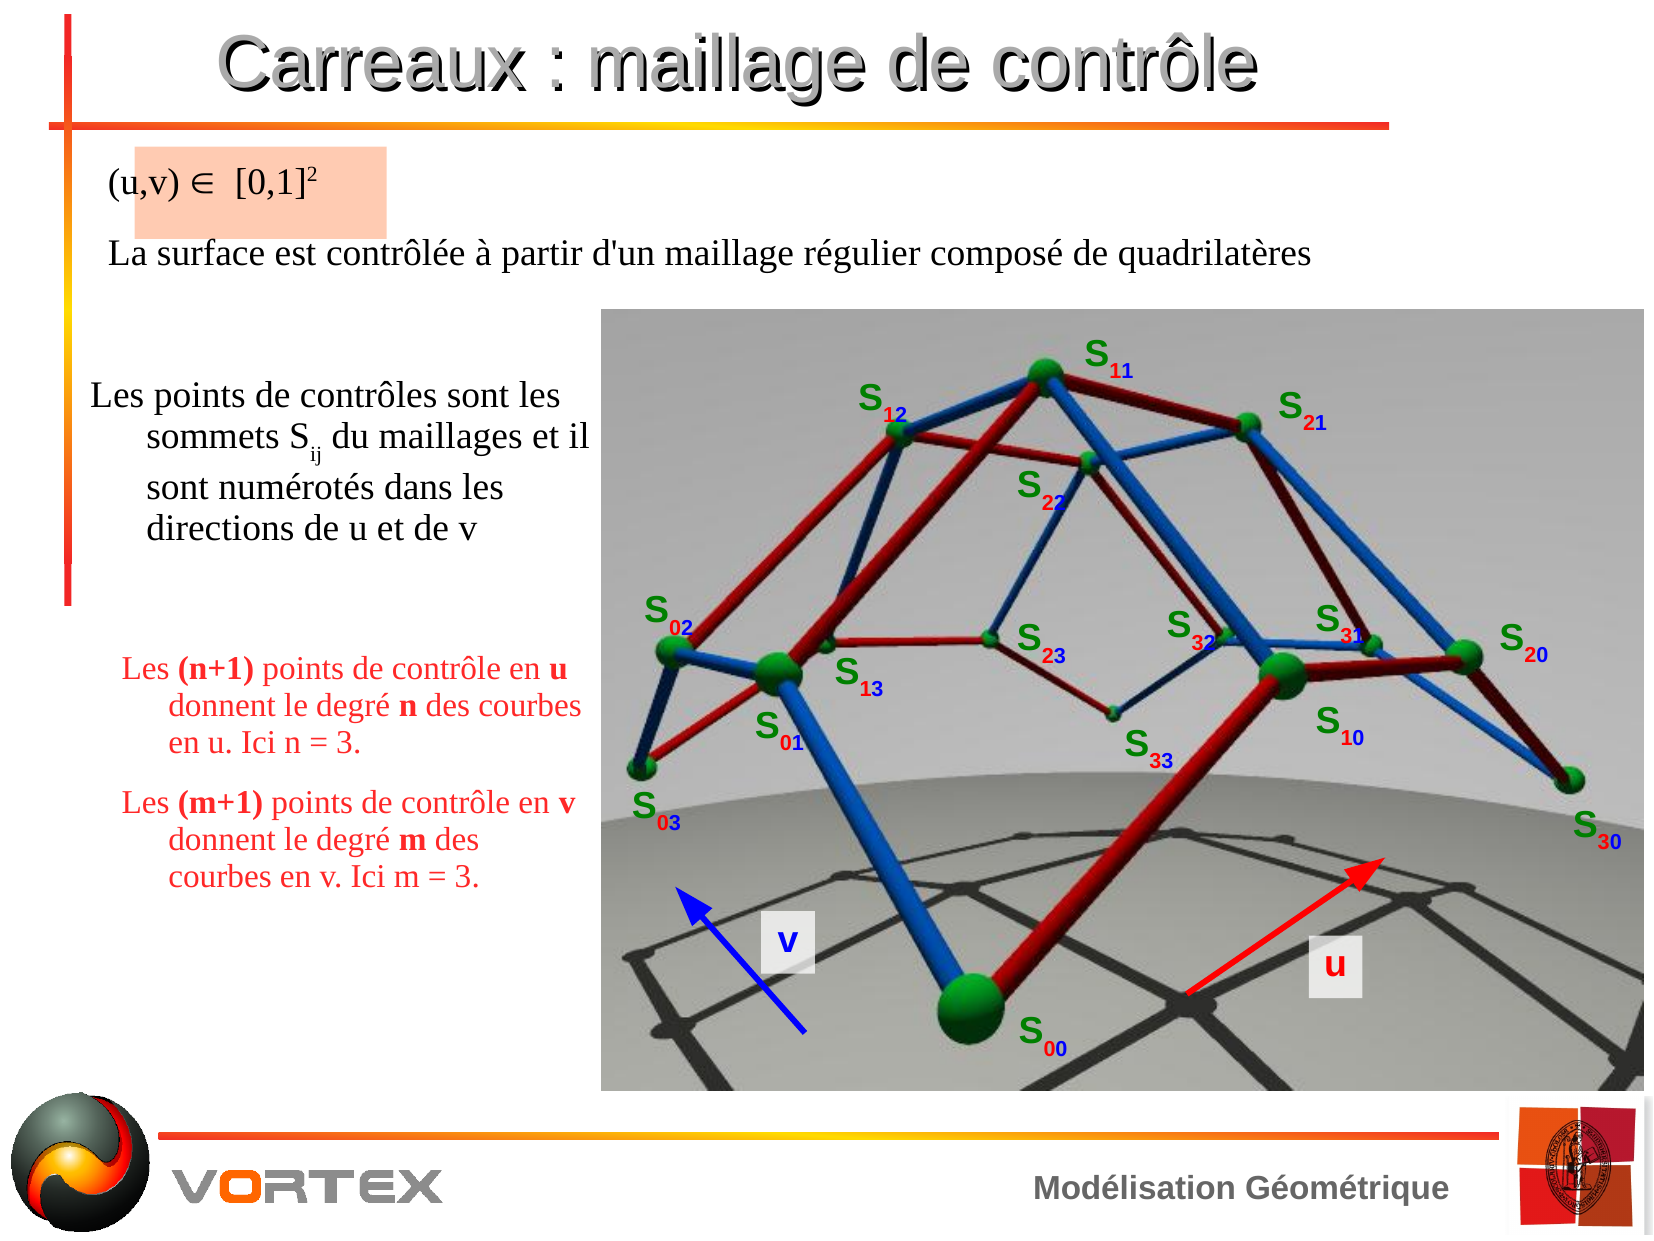

# Carreaux : maillage de contrôle
(u,v)  [0,1]2
La surface est contrôlée à partir d'un maillage régulier composé de quadrilatères
Les points de contrôles sont les sommets Sij du maillages et il sont numérotés dans les directions de u et de v
Les (n+1) points de contrôle en u donnent le degré n des courbes en u. Ici n = 3.
Les (m+1) points de contrôle en v donnent le degré m des courbes en v. Ici m = 3.
S11
S12
S21
S22
S02
S31
S32
S20
S23
S13
S10
S01
S33
S03
S30
v
u
S00